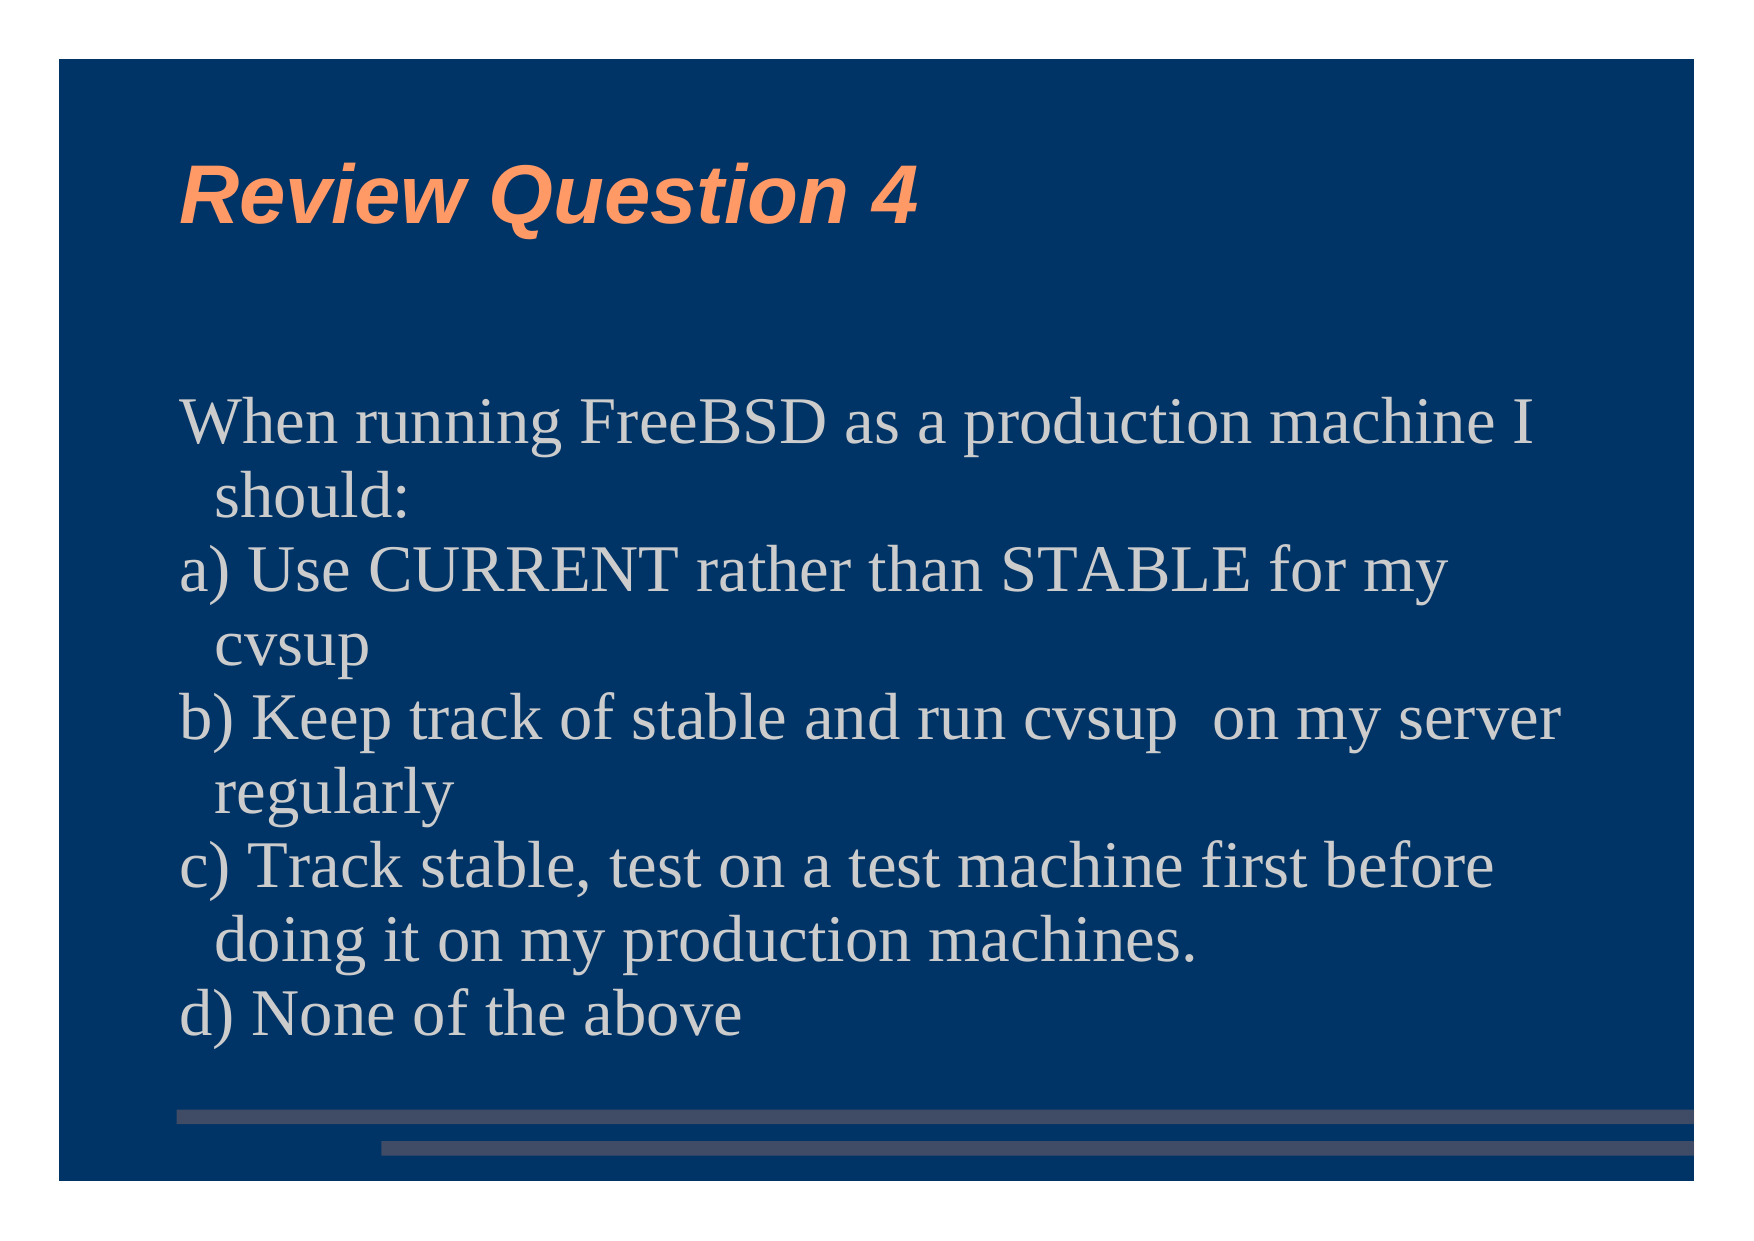

# Review Question 4
When running FreeBSD as a production machine I should:
a) Use CURRENT rather than STABLE for my cvsup
b) Keep track of stable and run cvsup on my server regularly
c) Track stable, test on a test machine first before doing it on my production machines.
d) None of the above